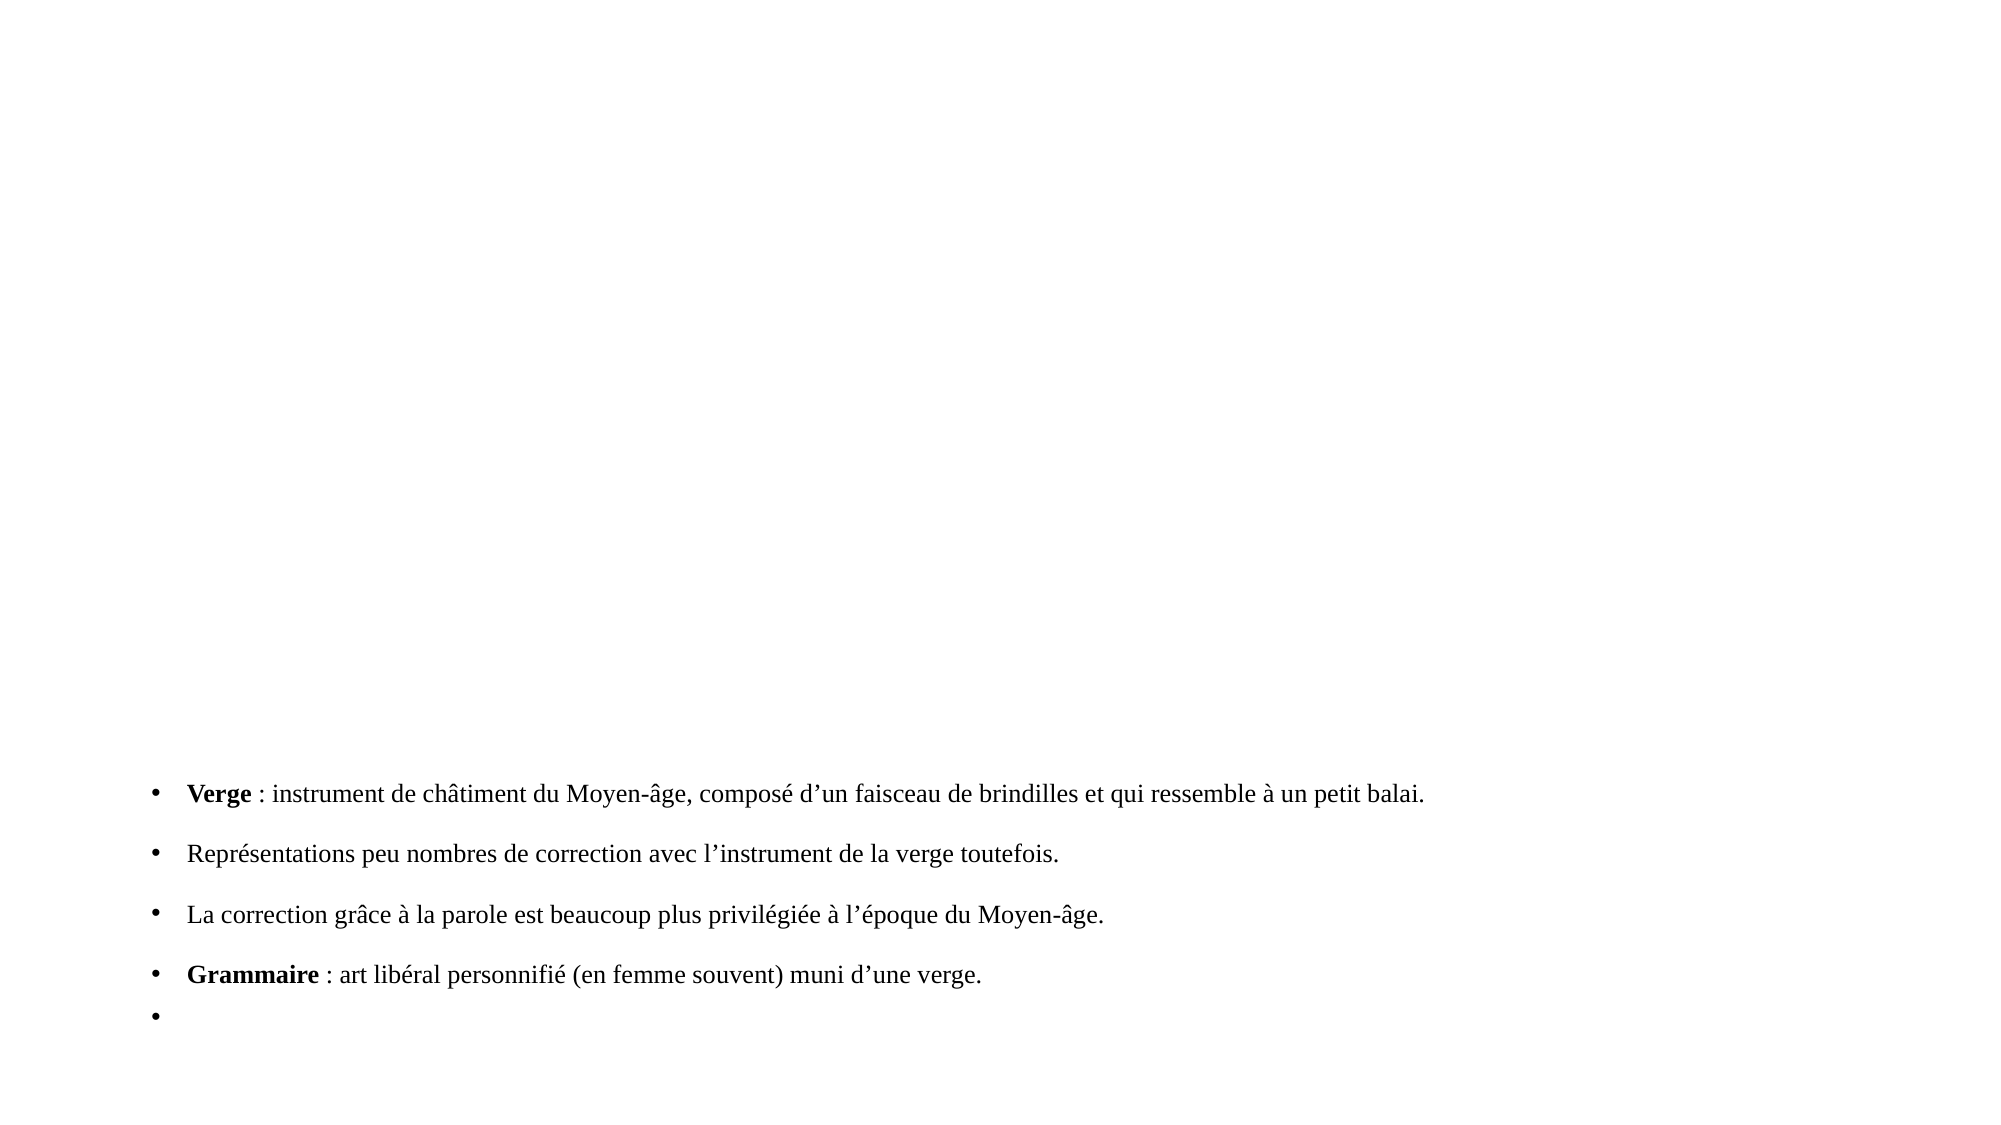

# Verge : instrument de châtiment du Moyen-âge, composé d’un faisceau de brindilles et qui ressemble à un petit balai.
Représentations peu nombres de correction avec l’instrument de la verge toutefois.
La correction grâce à la parole est beaucoup plus privilégiée à l’époque du Moyen-âge.
Grammaire : art libéral personnifié (en femme souvent) muni d’une verge.